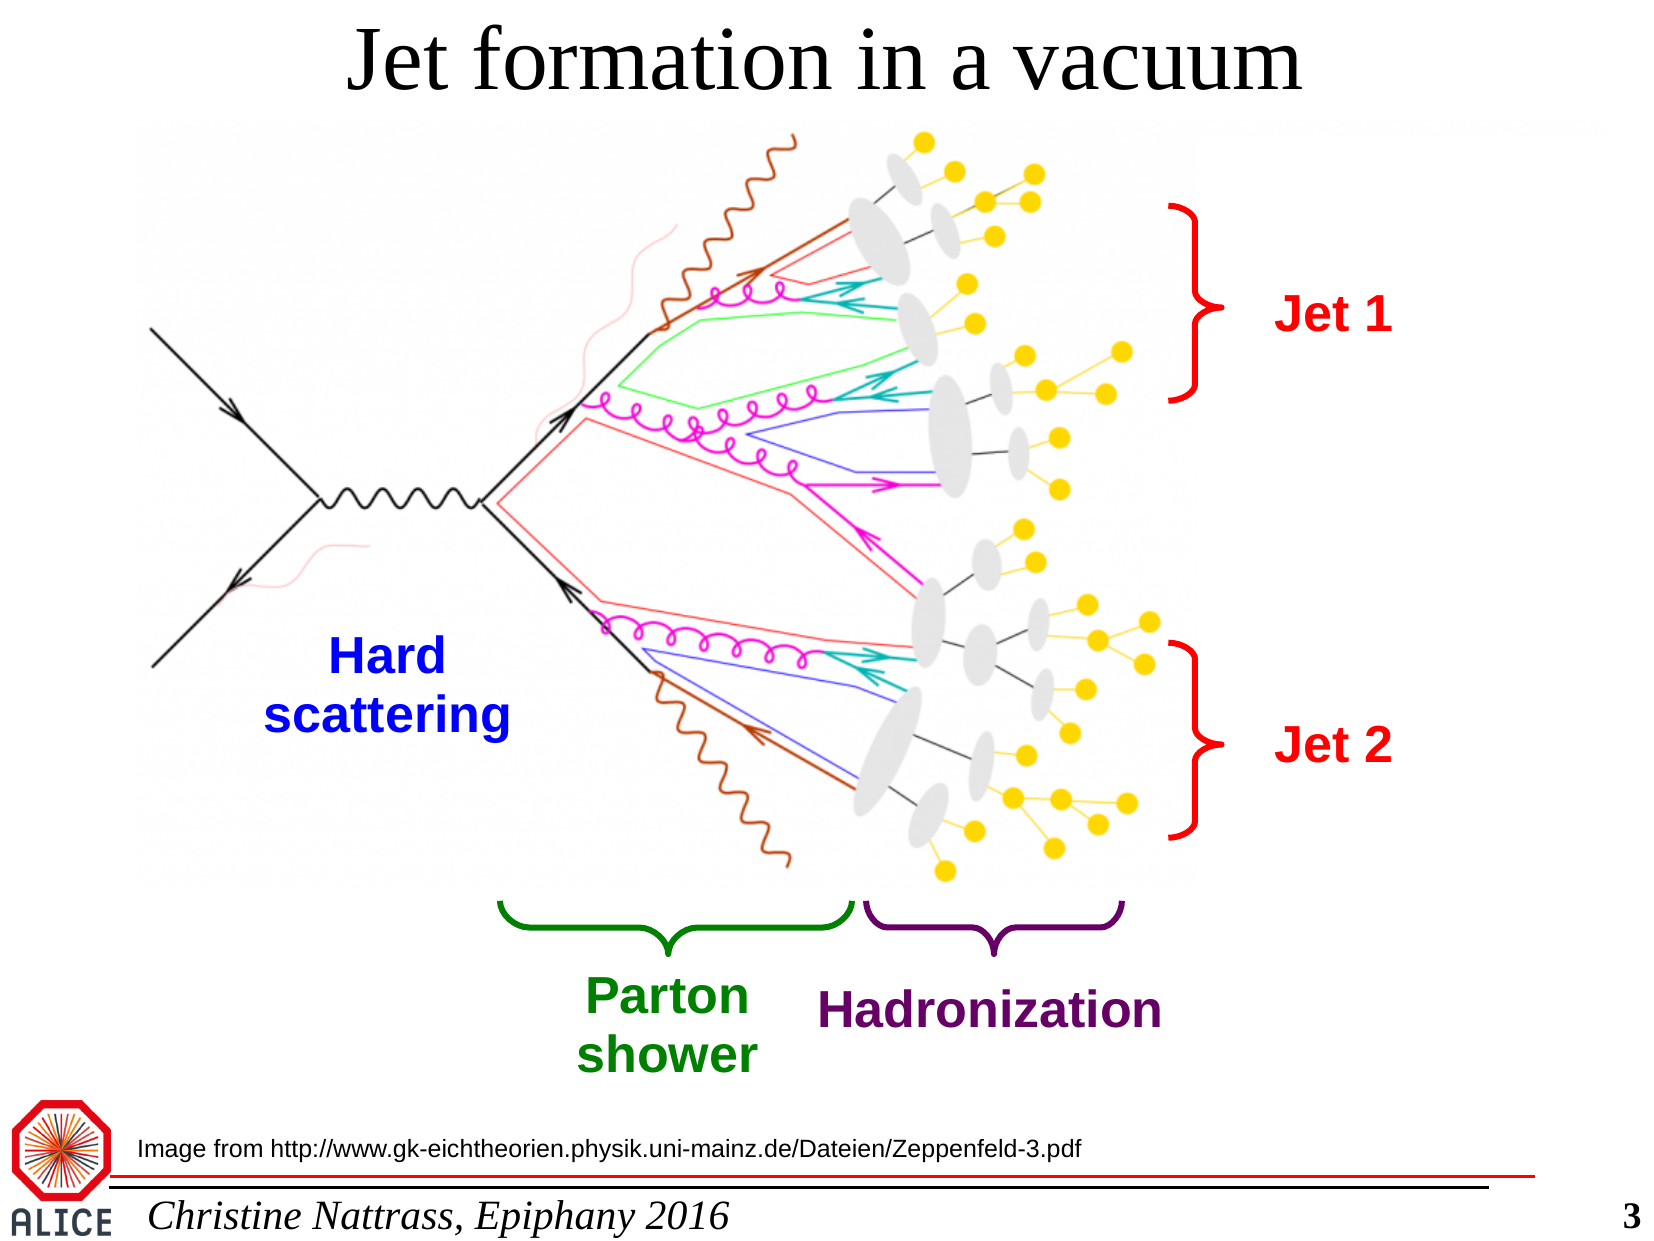

# Jet formation in a vacuum
Jet 1
Hard scattering
Jet 2
Parton shower
Hadronization
Image from http://www.gk-eichtheorien.physik.uni-mainz.de/Dateien/Zeppenfeld-3.pdf